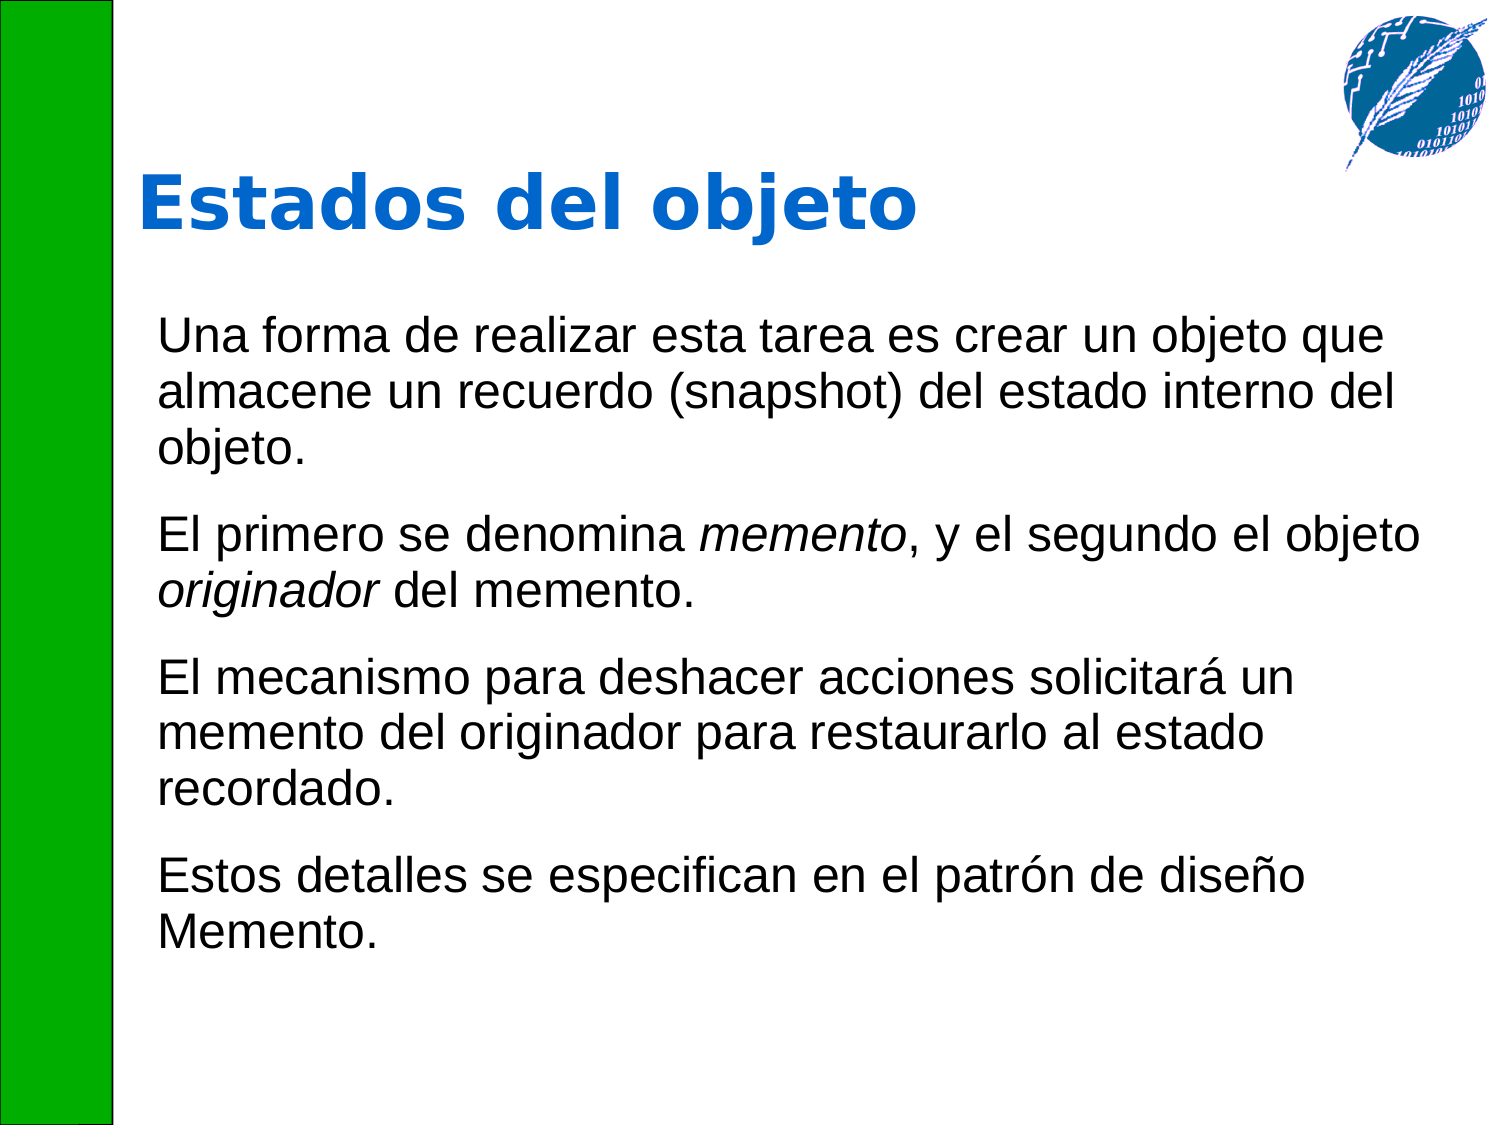

# Estados del objeto
Una forma de realizar esta tarea es crear un objeto que almacene un recuerdo (snapshot) del estado interno del objeto.
El primero se denomina memento, y el segundo el objeto originador del memento.
El mecanismo para deshacer acciones solicitará un memento del originador para restaurarlo al estado recordado.
Estos detalles se especifican en el patrón de diseño Memento.